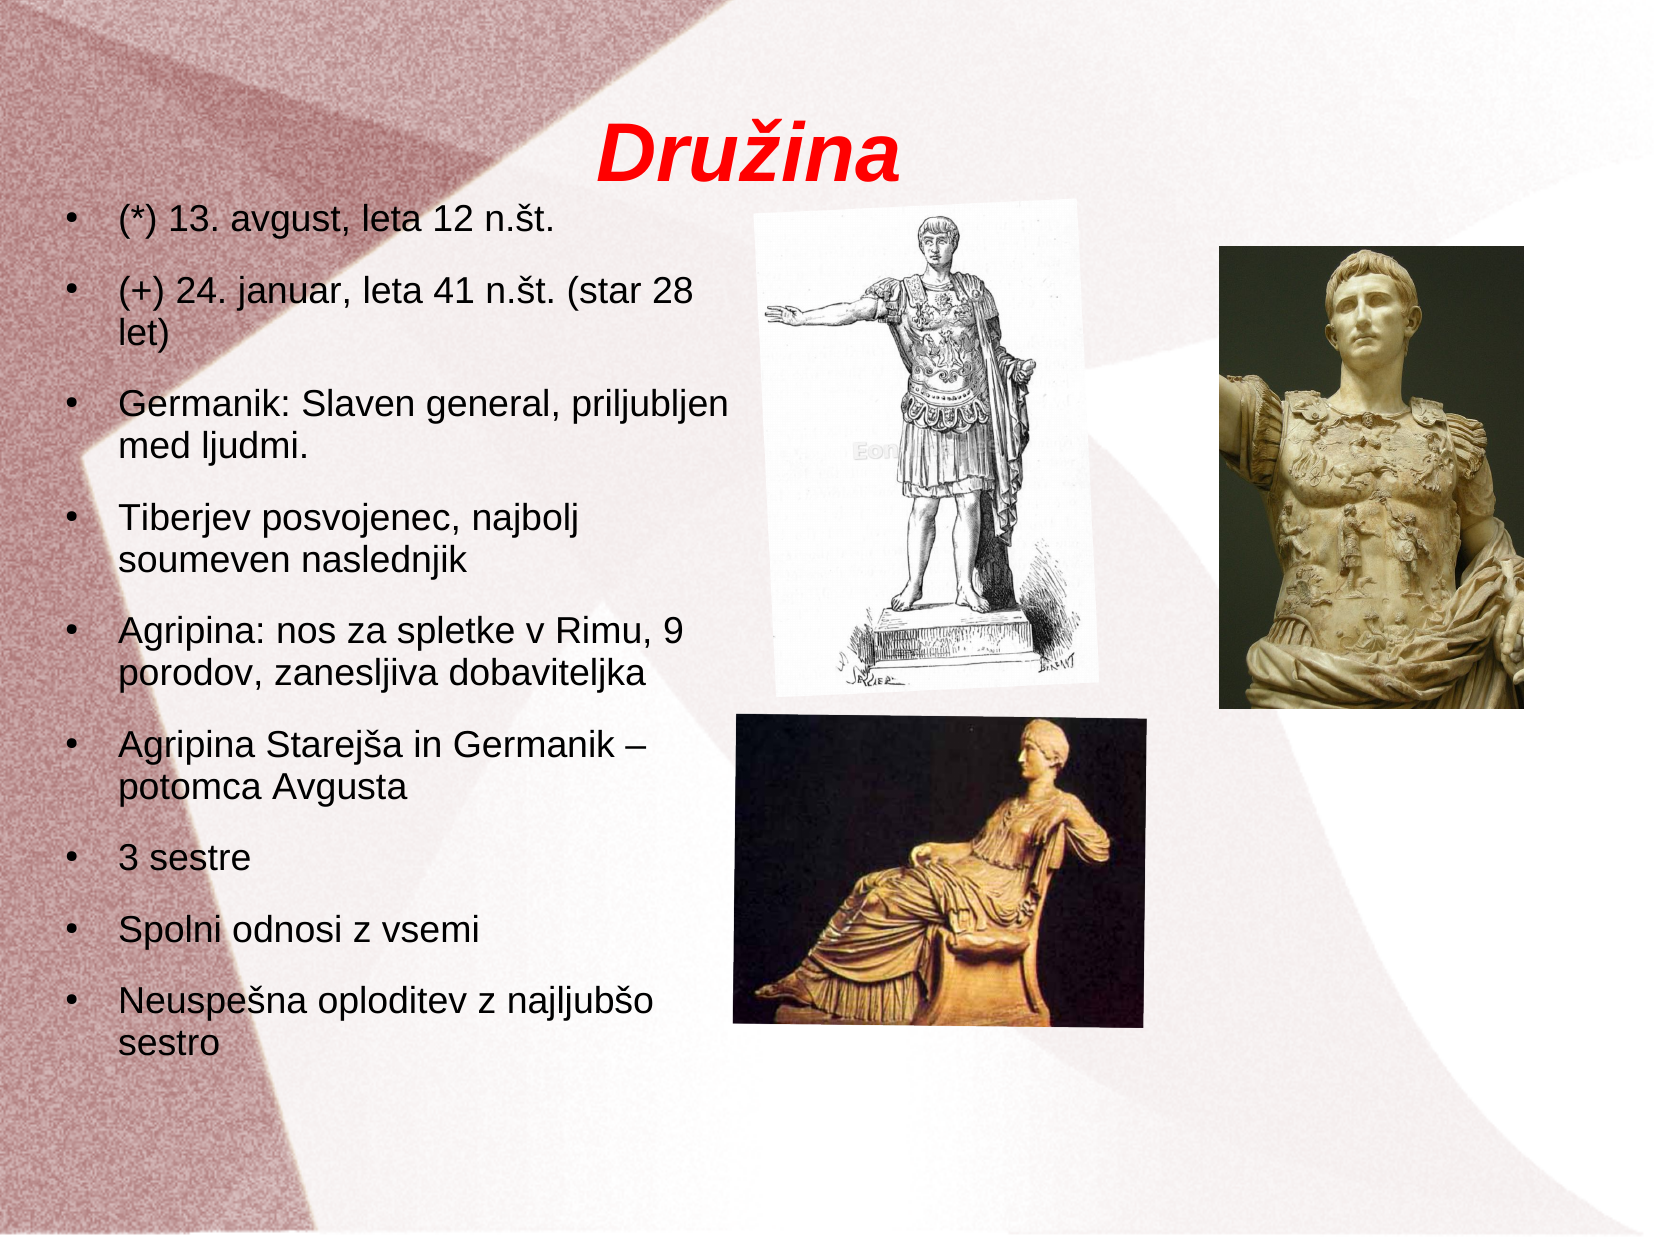

Družina
# (*) 13. avgust, leta 12 n.št.
(+) 24. januar, leta 41 n.št. (star 28 let)
Germanik: Slaven general, priljubljen med ljudmi.
Tiberjev posvojenec, najbolj soumeven naslednjik
Agripina: nos za spletke v Rimu, 9 porodov, zanesljiva dobaviteljka
Agripina Starejša in Germanik – potomca Avgusta
3 sestre
Spolni odnosi z vsemi
Neuspešna oploditev z najljubšo sestro